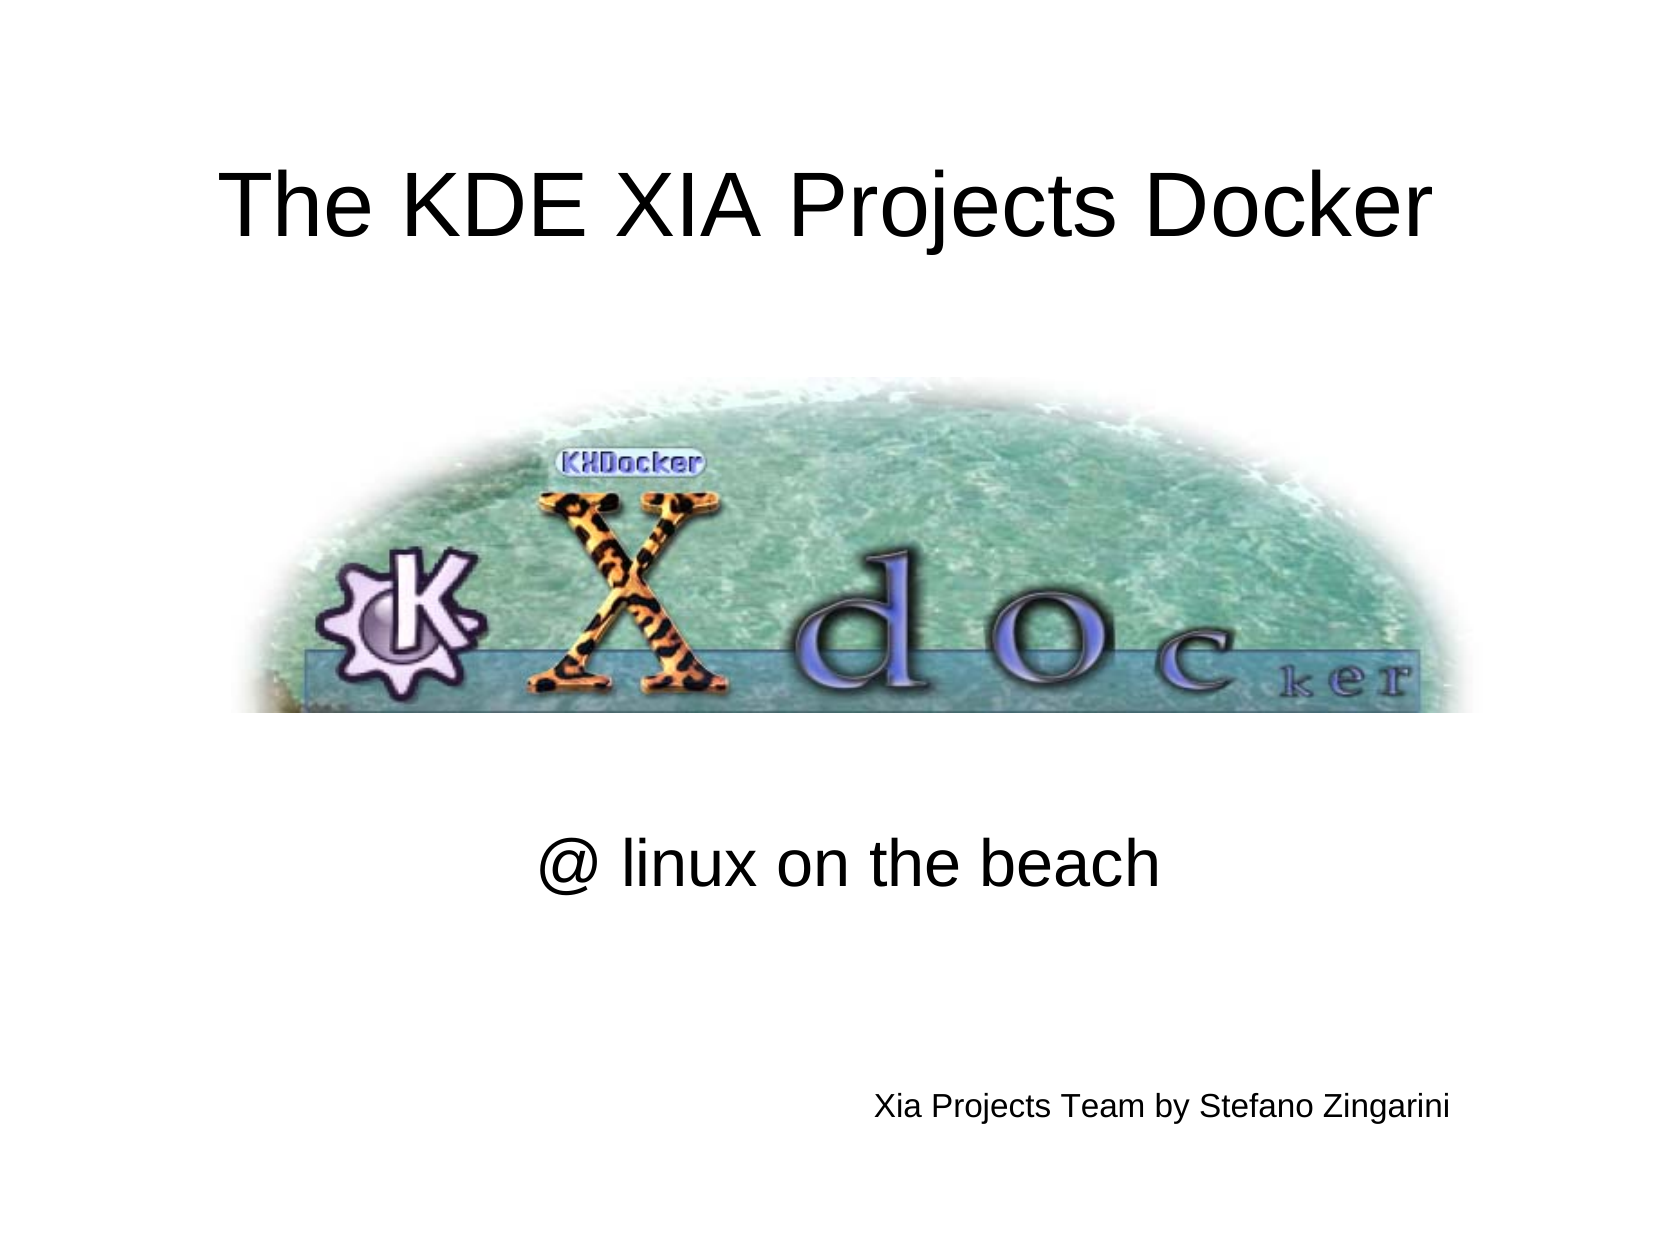

# The KDE XIA Projects Docker
@ linux on the beach
Xia Projects Team by Stefano Zingarini